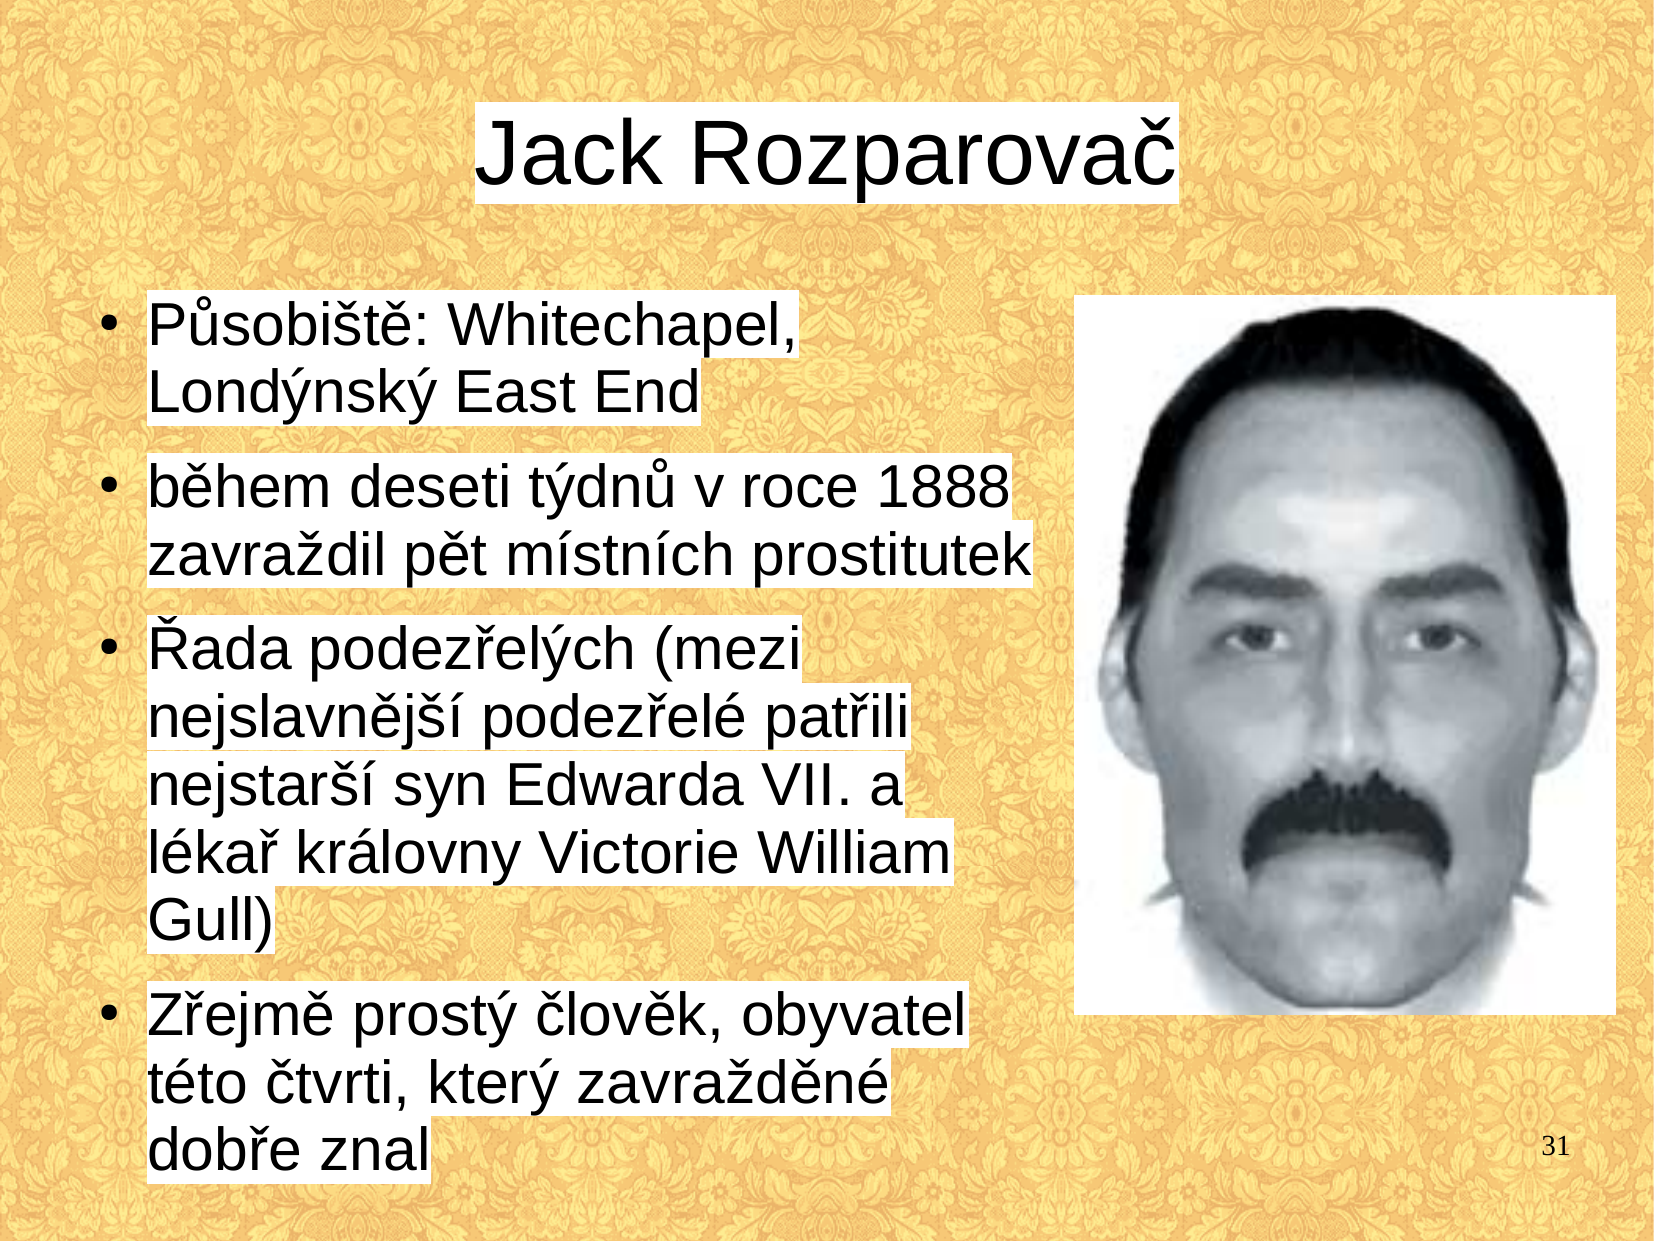

# Jack Rozparovač
Působiště: Whitechapel, Londýnský East End
během deseti týdnů v roce 1888 zavraždil pět místních prostitutek
Řada podezřelých (mezi nejslavnější podezřelé patřili nejstarší syn Edwarda VII. a lékař královny Victorie William Gull)
Zřejmě prostý člověk, obyvatel této čtvrti, který zavražděné dobře znal
31